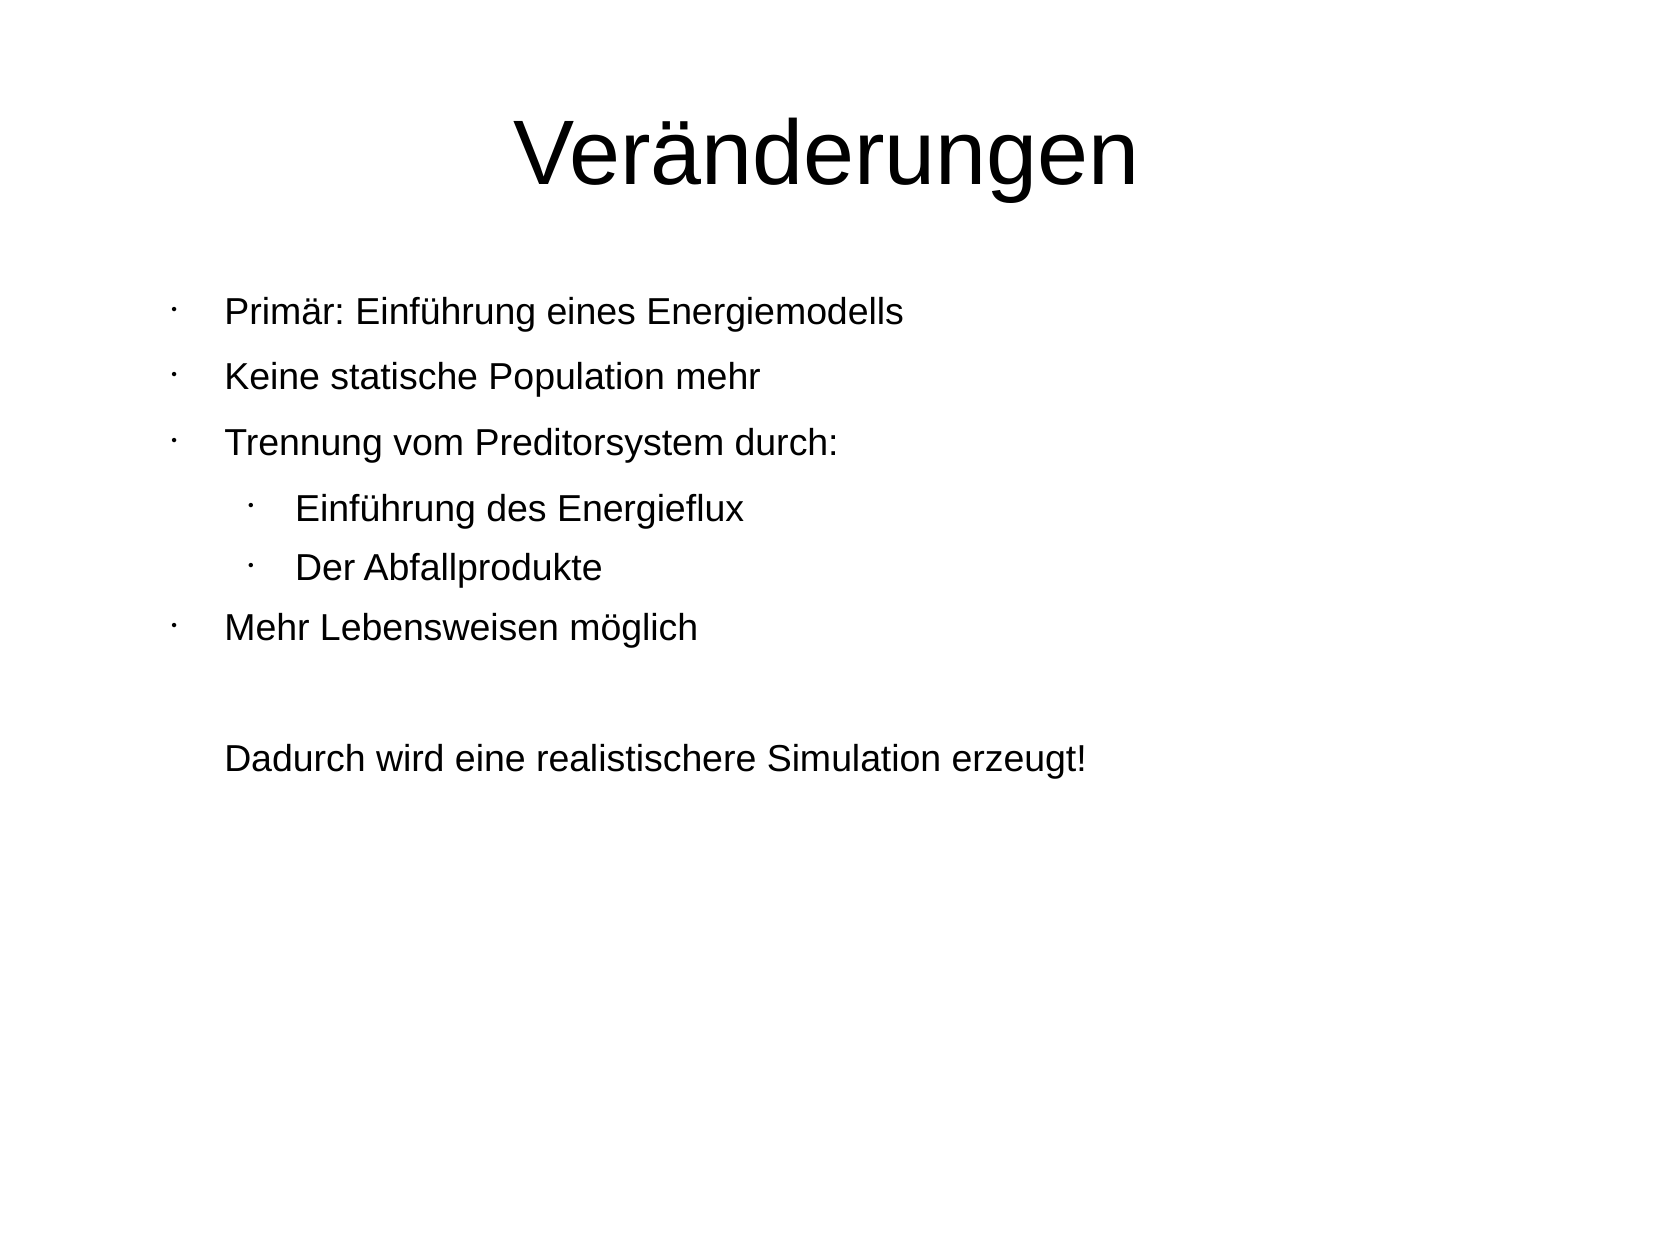

# Veränderungen
Primär: Einführung eines Energiemodells
Keine statische Population mehr
Trennung vom Preditorsystem durch:
Einführung des Energieflux
Der Abfallprodukte
Mehr Lebensweisen möglich
Dadurch wird eine realistischere Simulation erzeugt!